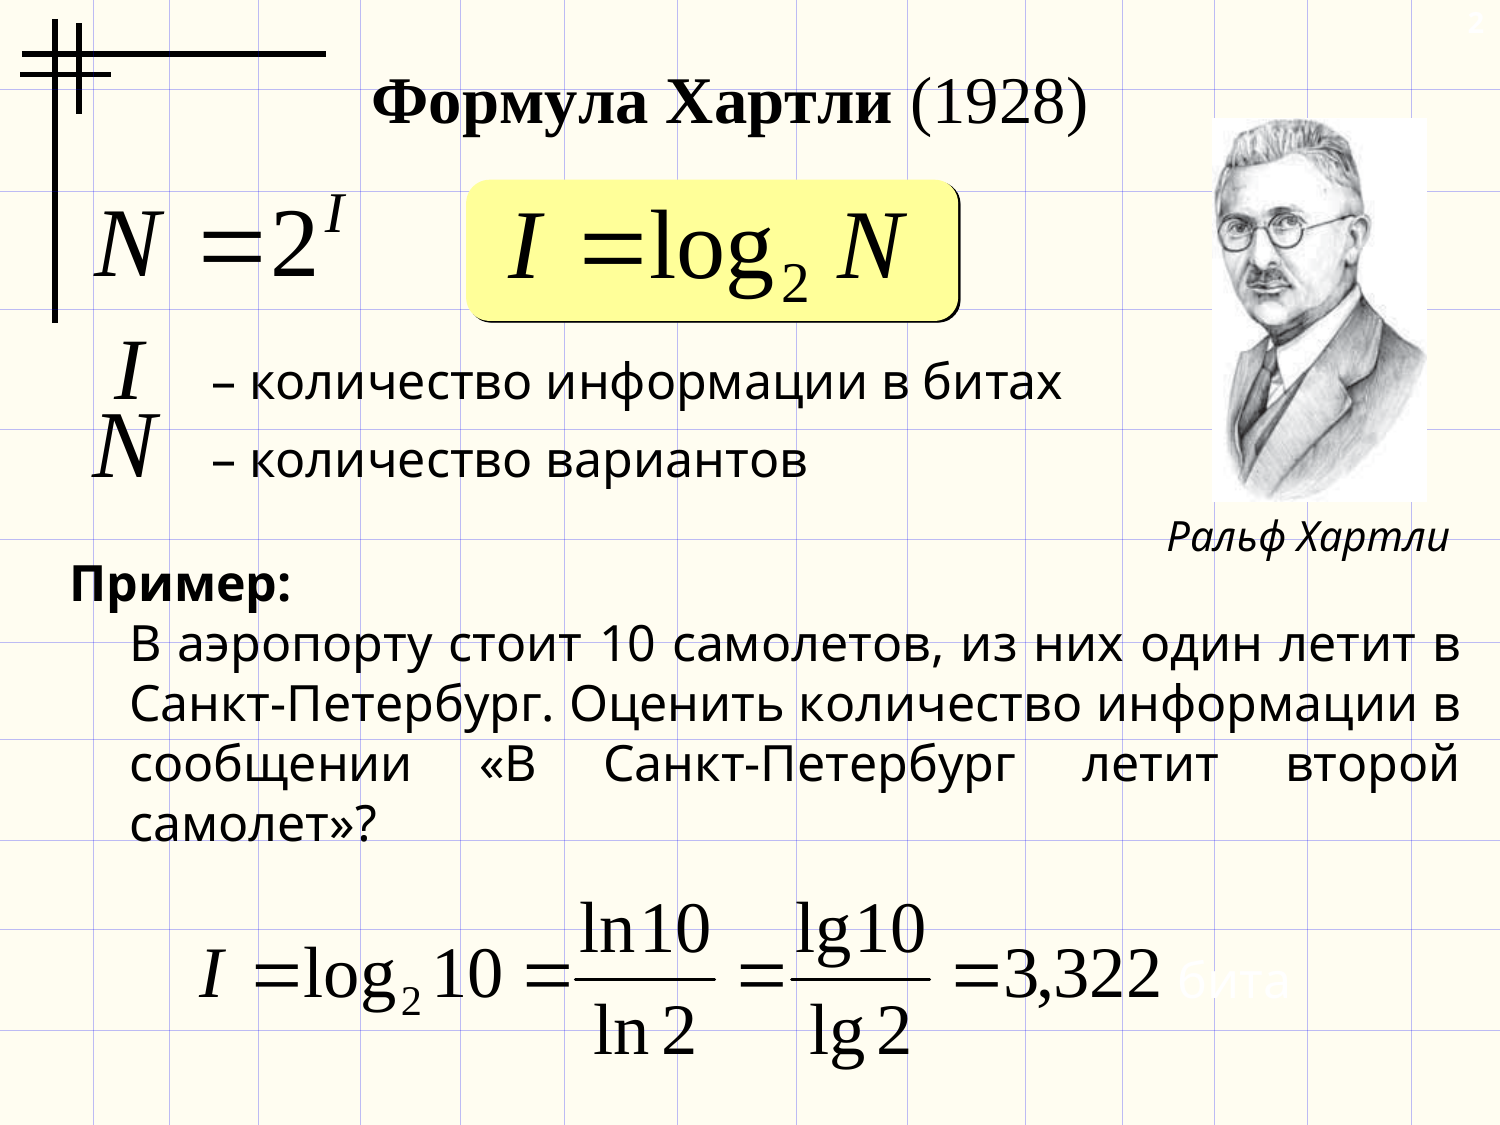

# Формула Хартли (1928)
Ральф Хартли
 I 	– количество информации в битах
N 	– количество вариантов
Пример:
В аэропорту стоит 10 самолетов, из них один летит в Санкт-Петербург. Оценить количество информации в сообщении «В Санкт-Петербург летит второй самолет»?
бита